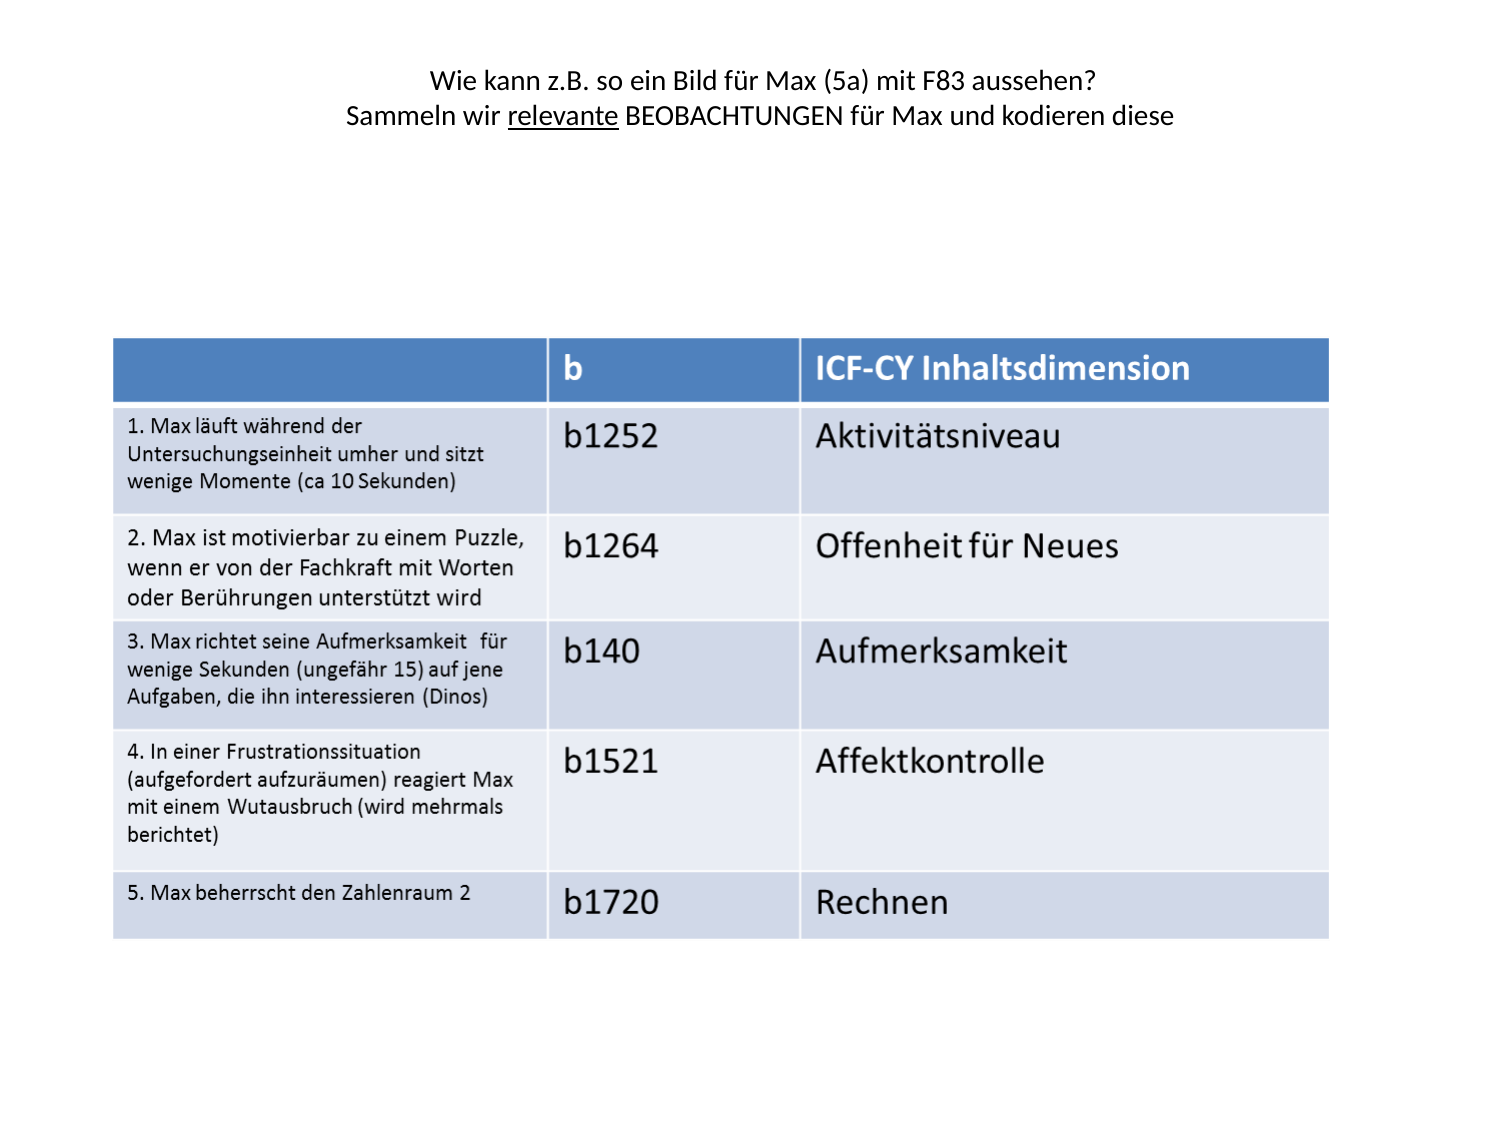

# Wie kann z.B. so ein Bild für Max (5a) mit F83 aussehen? Sammeln wir relevante BEOBACHTUNGEN für Max und kodieren diese